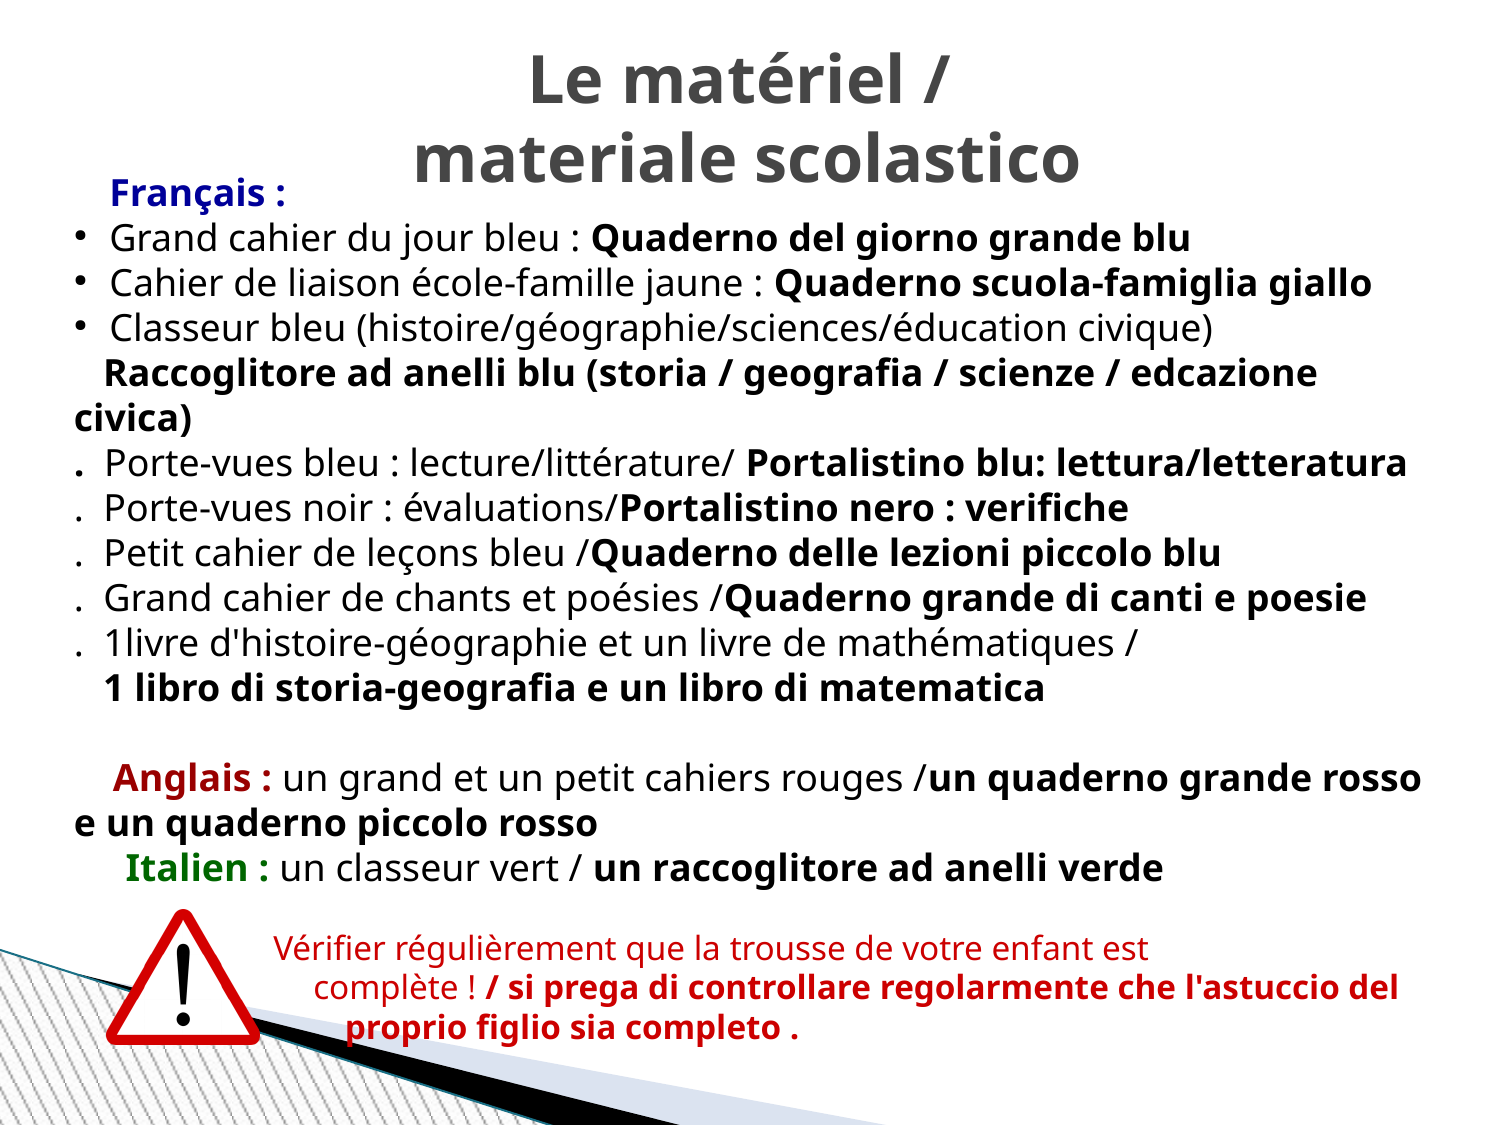

Le matériel /
materiale scolastico
Français :
Grand cahier du jour bleu : Quaderno del giorno grande blu
Cahier de liaison école-famille jaune : Quaderno scuola-famiglia giallo
Classeur bleu (histoire/géographie/sciences/éducation civique)
 Raccoglitore ad anelli blu (storia / geografia / scienze / edcazione civica)
. Porte-vues bleu : lecture/littérature/ Portalistino blu: lettura/letteratura
. Porte-vues noir : évaluations/Portalistino nero : verifiche
. Petit cahier de leçons bleu /Quaderno delle lezioni piccolo blu
. Grand cahier de chants et poésies /Quaderno grande di canti e poesie
. 1livre d'histoire-géographie et un livre de mathématiques /
 1 libro di storia-geografia e un libro di matematica
 Anglais : un grand et un petit cahiers rouges /un quaderno grande rosso e un quaderno piccolo rosso
 Italien : un classeur vert / un raccoglitore ad anelli verde
 Vérifier régulièrement que la trousse de votre enfant est
			complète ! / si prega di controllare regolarmente che l'astuccio del proprio figlio sia completo .